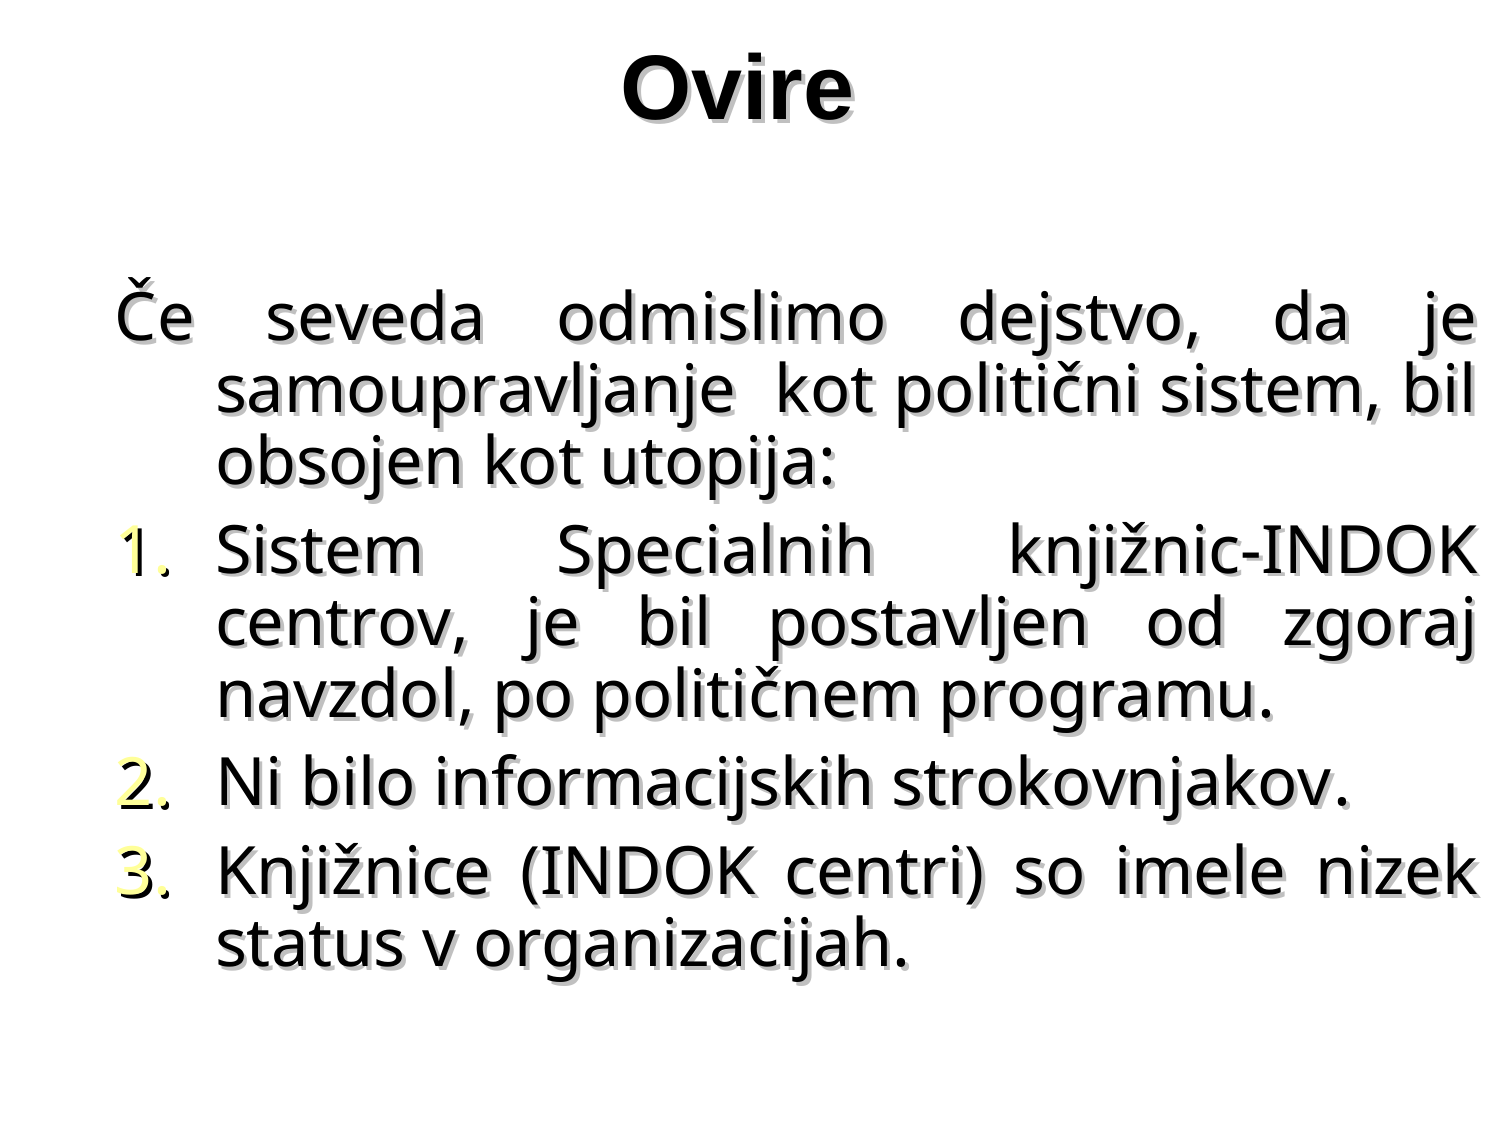

# Ovire
Če seveda odmislimo dejstvo, da je samoupravljanje kot politični sistem, bil obsojen kot utopija:
Sistem Specialnih knjižnic-INDOK centrov, je bil postavljen od zgoraj navzdol, po političnem programu.
Ni bilo informacijskih strokovnjakov.
Knjižnice (INDOK centri) so imele nizek status v organizacijah.
4
Primoz Juznic, University of Ljubljana, Faculty of Arts, Department of Library and Information Science and Book Studies, Slovenia